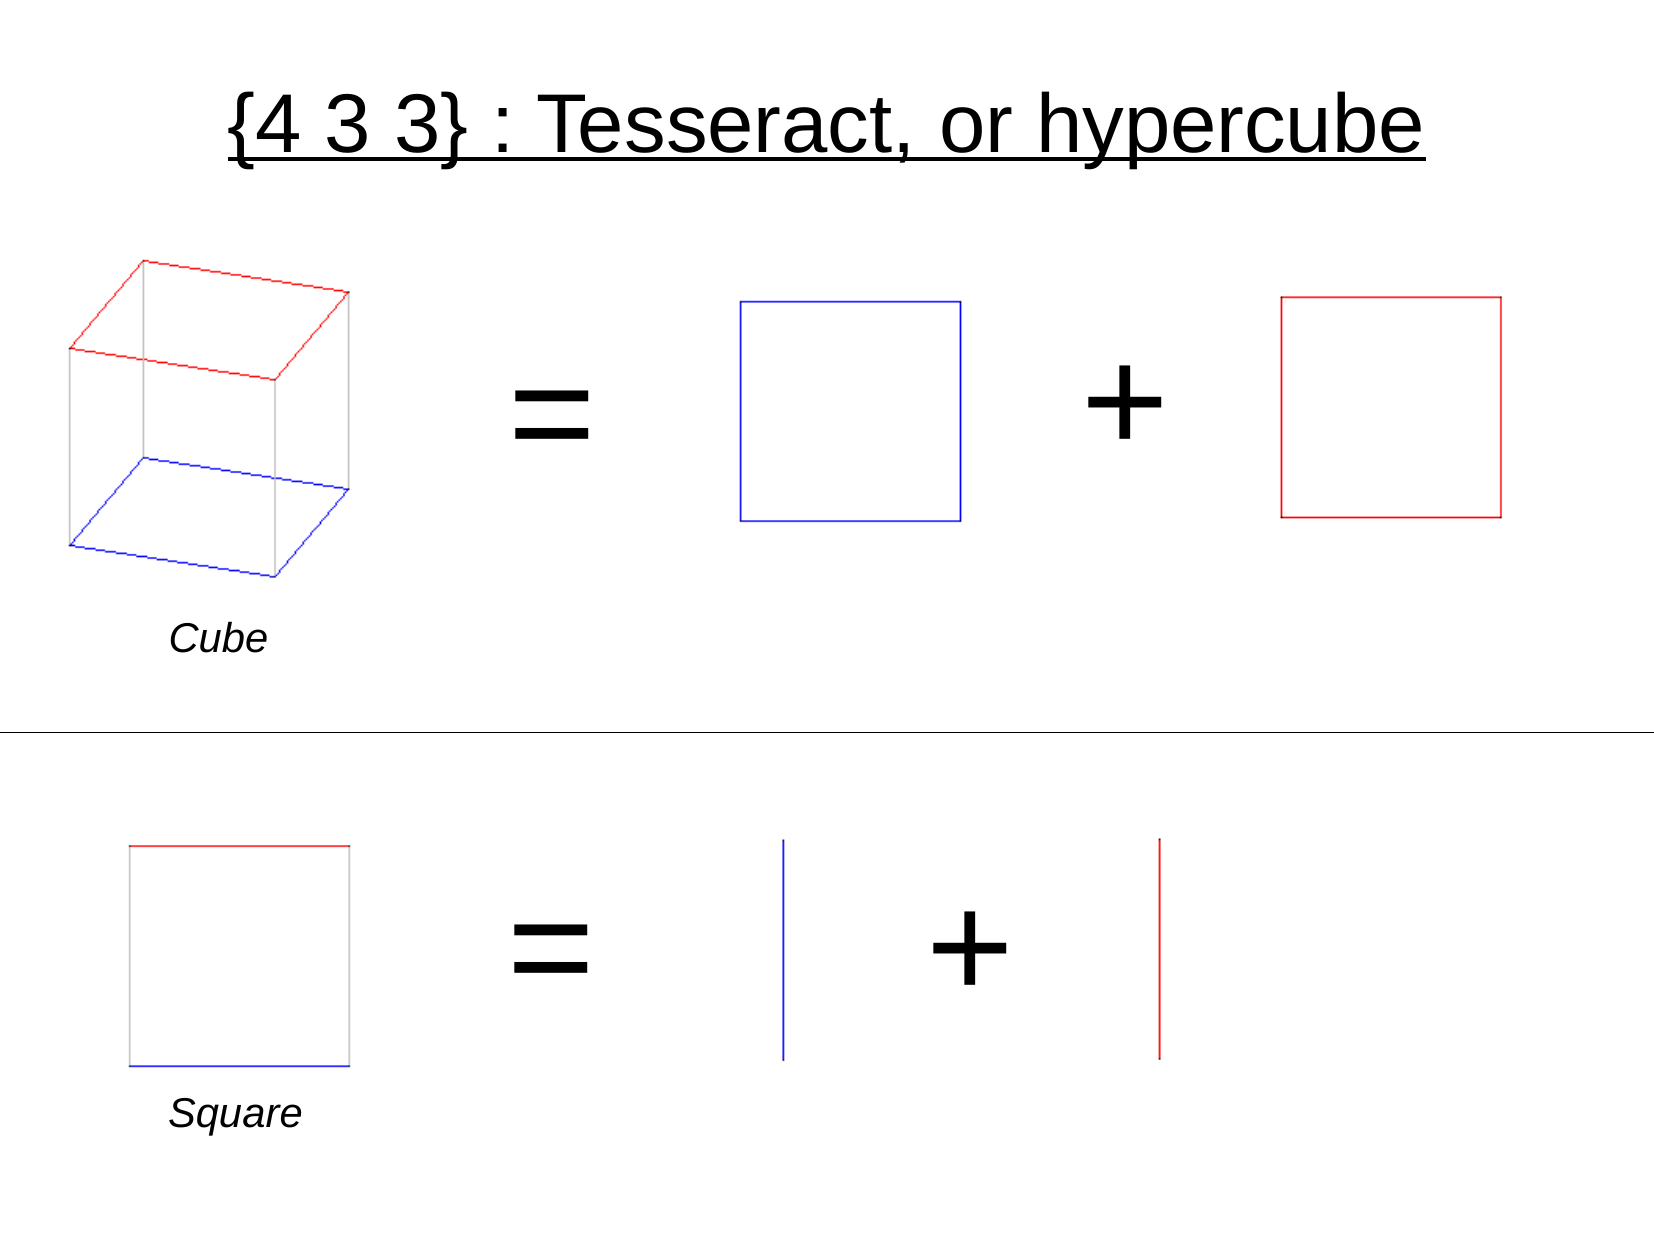

# {4 3 3} : Tesseract, or hypercube
+
=
Cube
=
+
Square